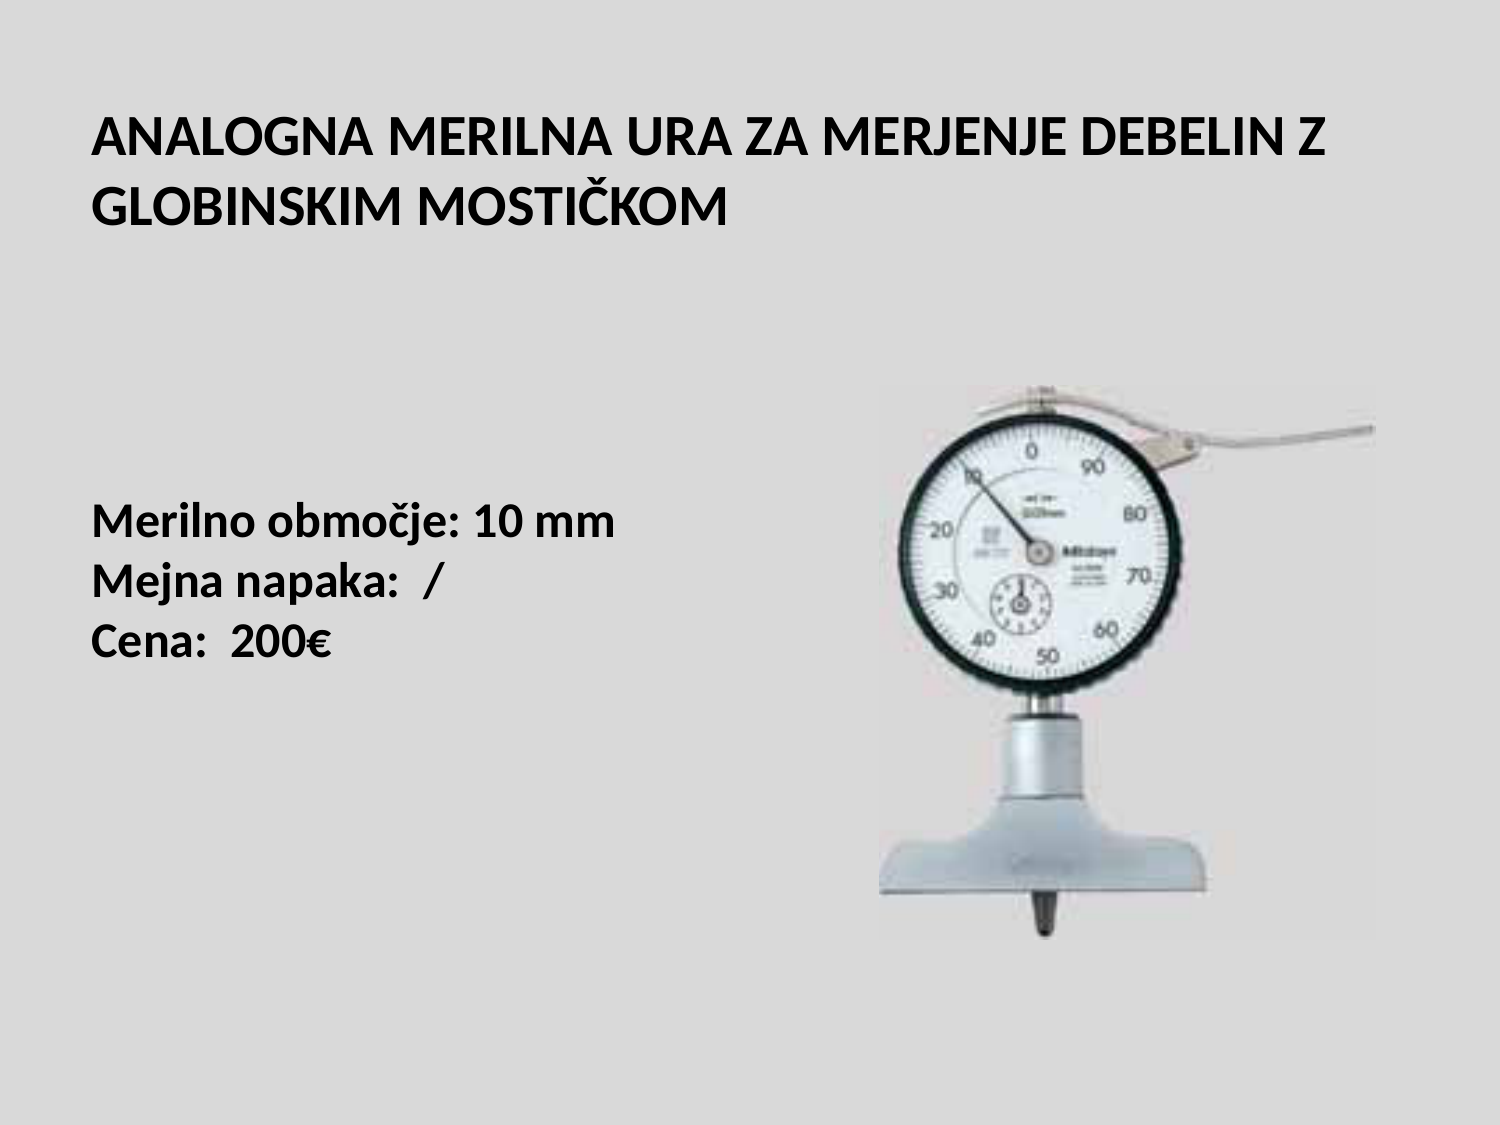

ANALOGNA MERILNA URA ZA MERJENJE DEBELIN Z GLOBINSKIM MOSTIČKOM
Merilno območje: 10 mm
Mejna napaka: /
Cena: 200€